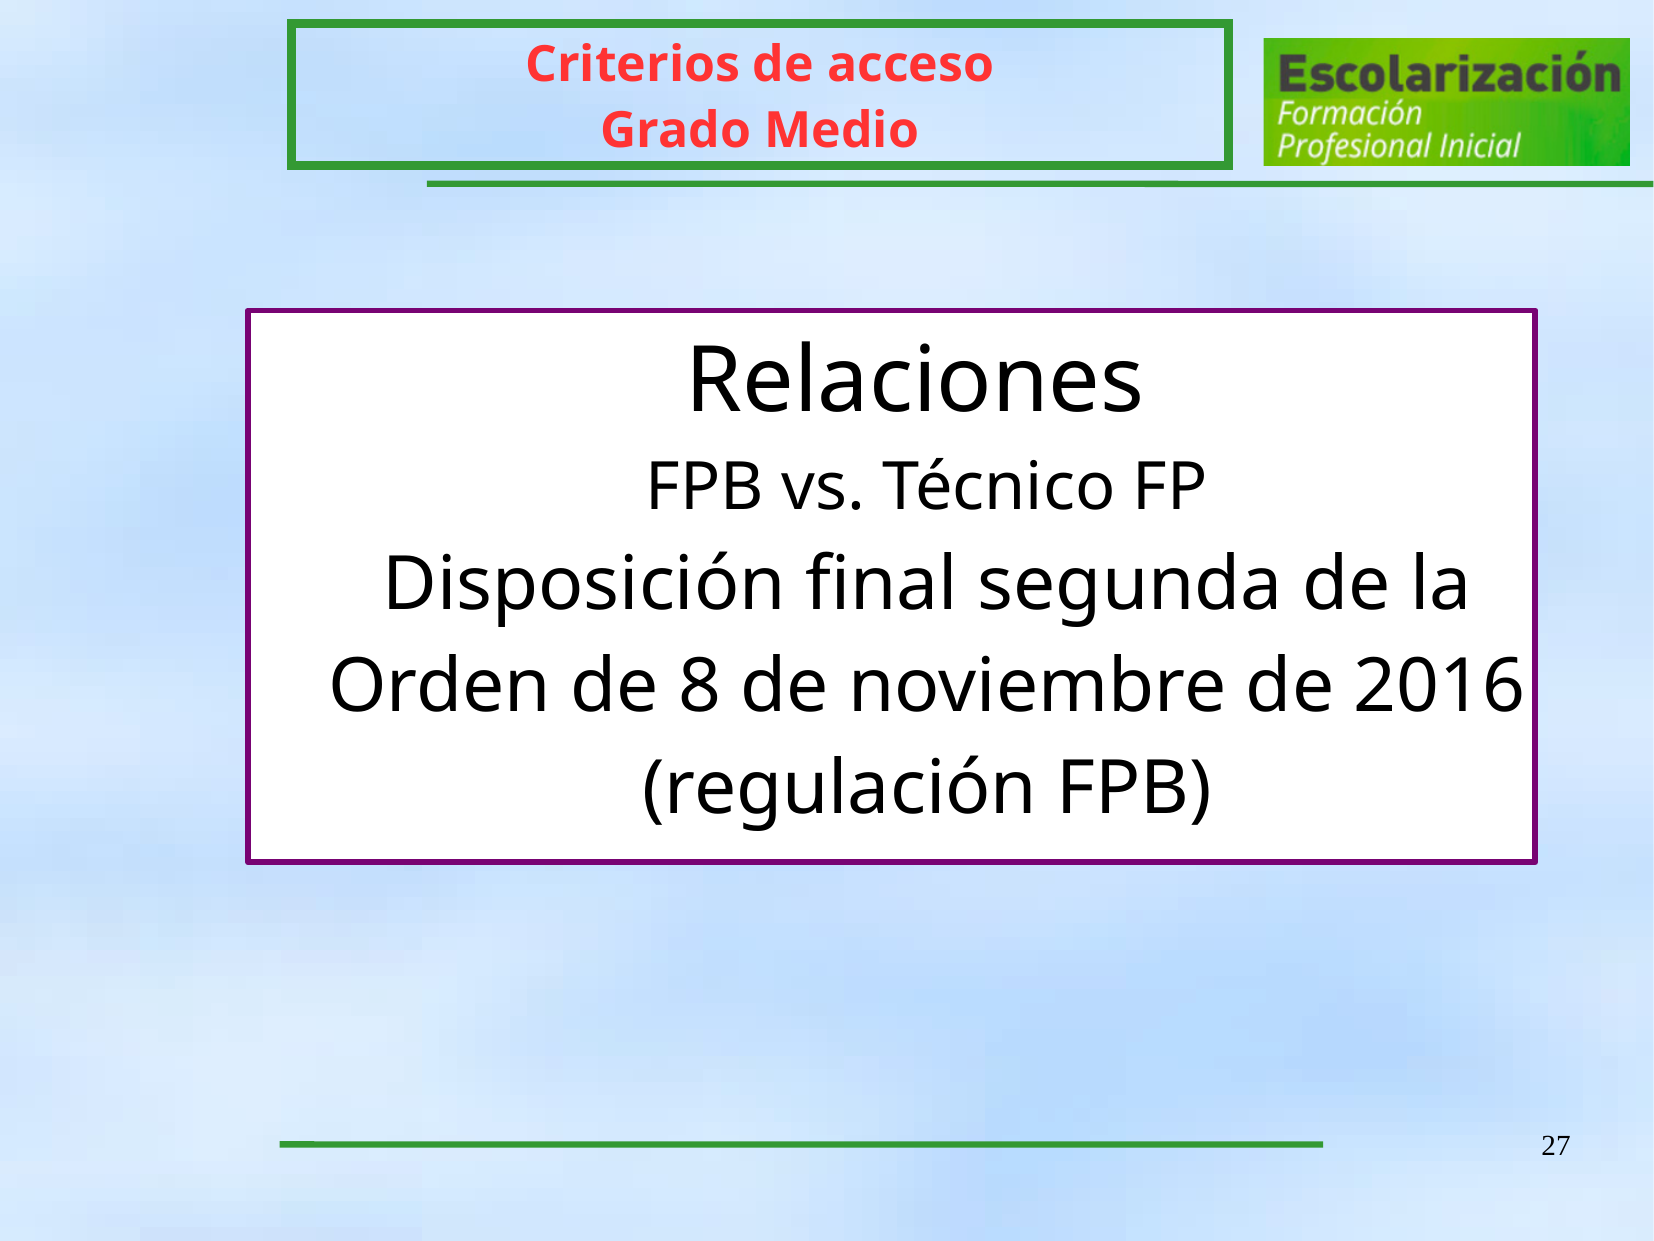

Criterios de acceso
Grado Medio
Relaciones
FPB vs. Técnico FP
Disposición final segunda de la Orden de 8 de noviembre de 2016 (regulación FPB)
27